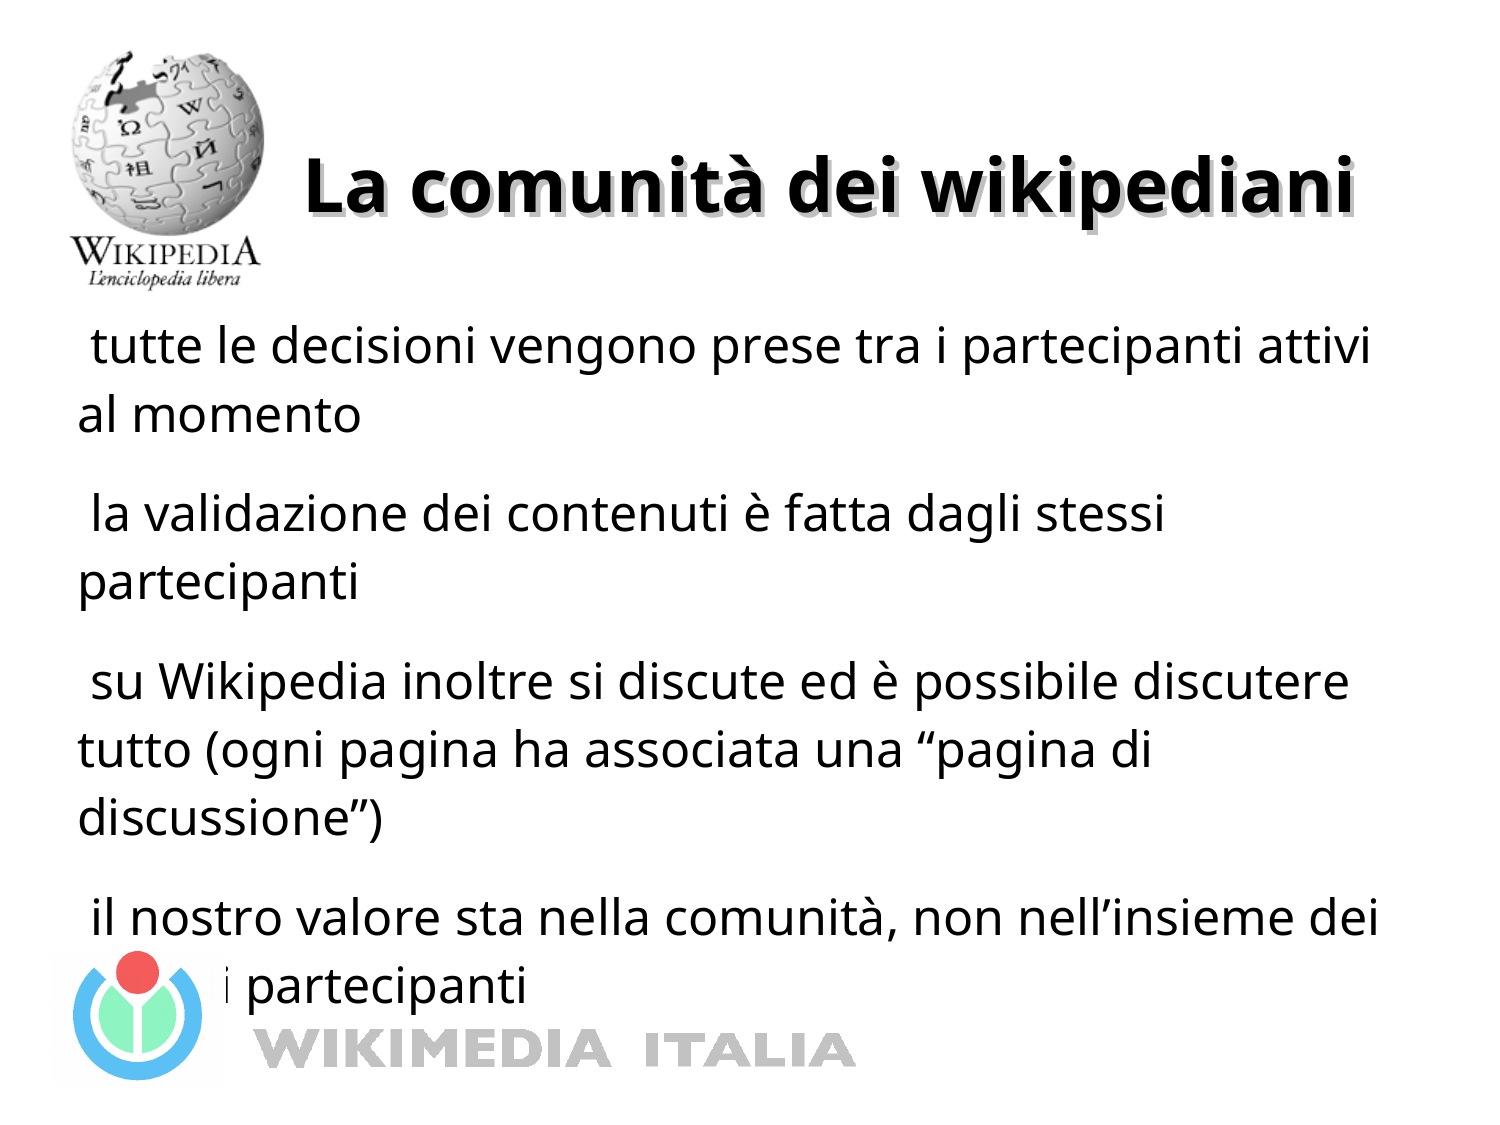

La comunità dei wikipediani
 tutte le decisioni vengono prese tra i partecipanti attivi al momento
 la validazione dei contenuti è fatta dagli stessi partecipanti
 su Wikipedia inoltre si discute ed è possibile discutere tutto (ogni pagina ha associata una “pagina di discussione”)
 il nostro valore sta nella comunità, non nell’insieme dei singoli partecipanti